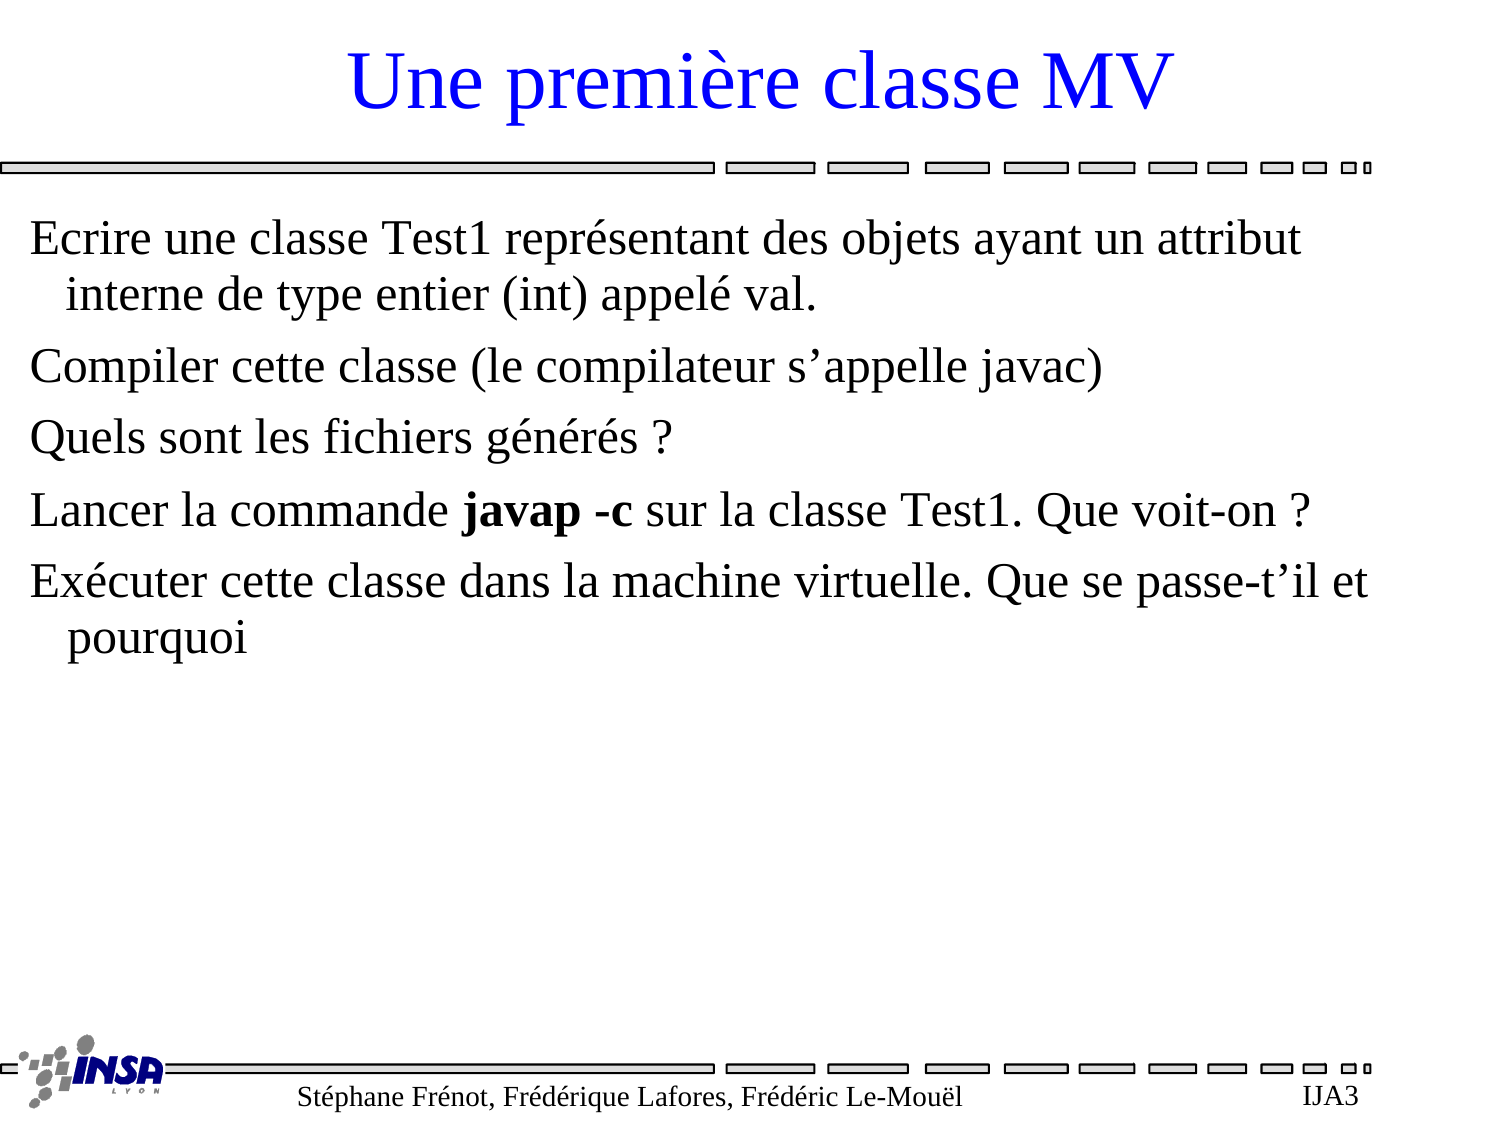

# Une première classe MV
Ecrire une classe Test1 représentant des objets ayant un attribut interne de type entier (int) appelé val.
Compiler cette classe (le compilateur s’appelle javac)
Quels sont les fichiers générés ?
Lancer la commande javap -c sur la classe Test1. Que voit-on ?
Exécuter cette classe dans la machine virtuelle. Que se passe-t’il et pourquoi